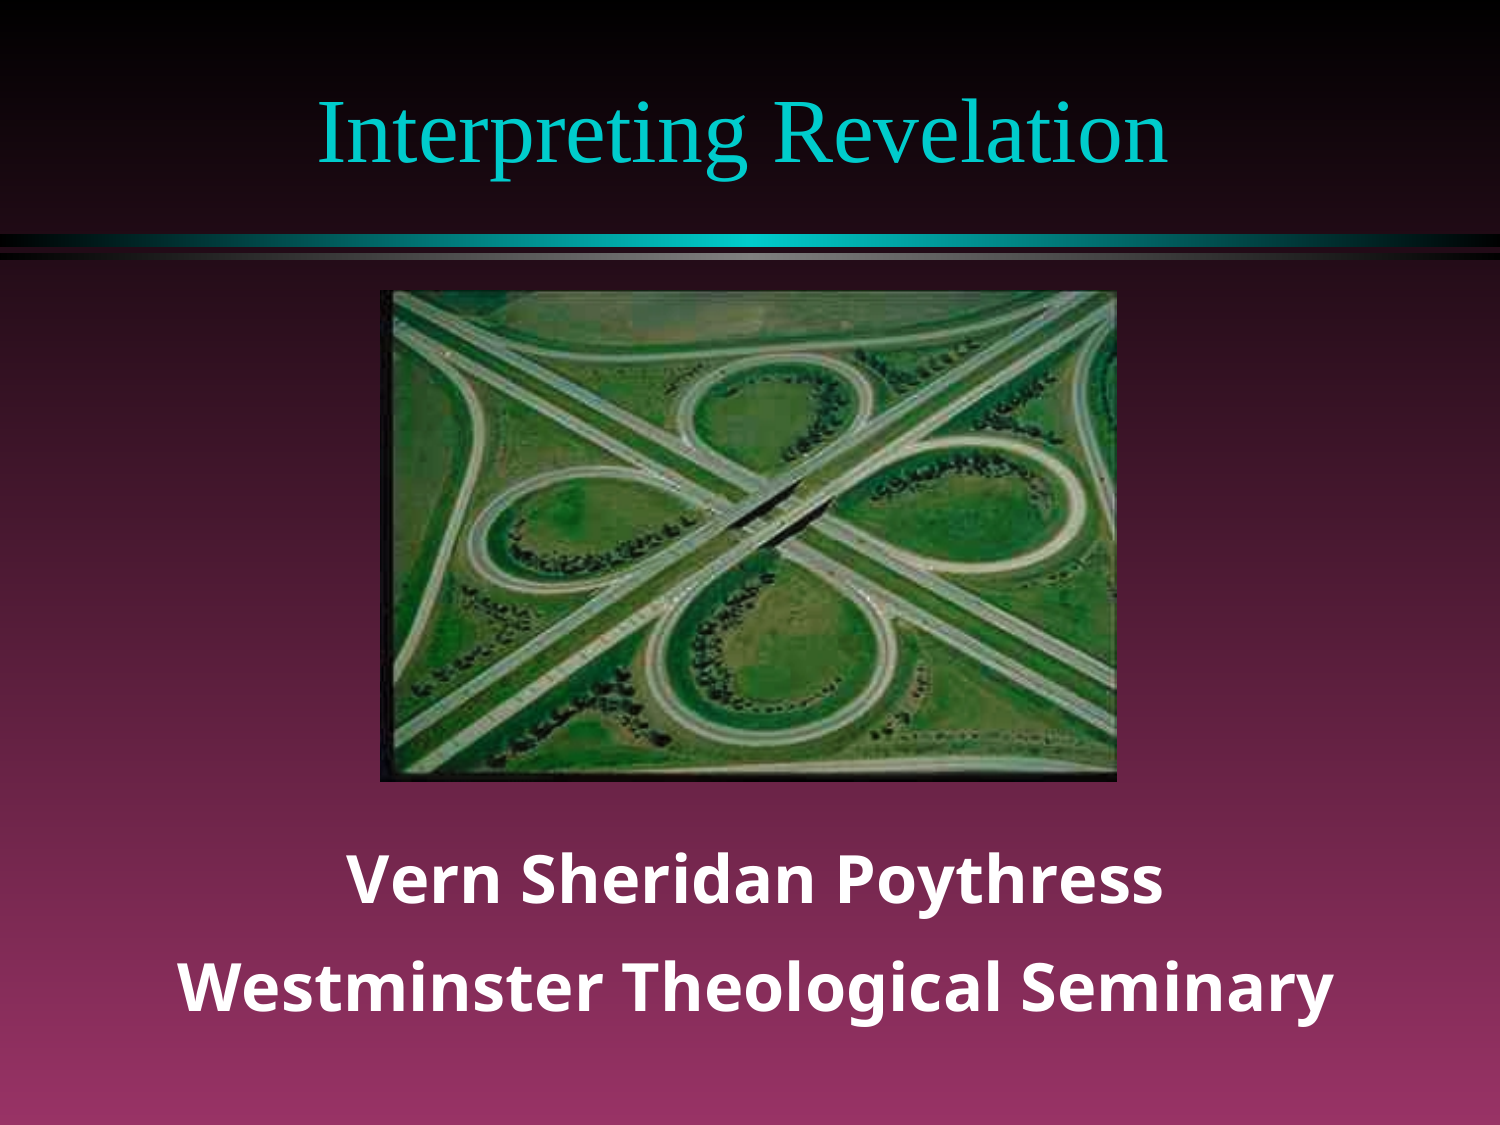

# Interpreting Revelation
Vern Sheridan Poythress
Westminster Theological Seminary